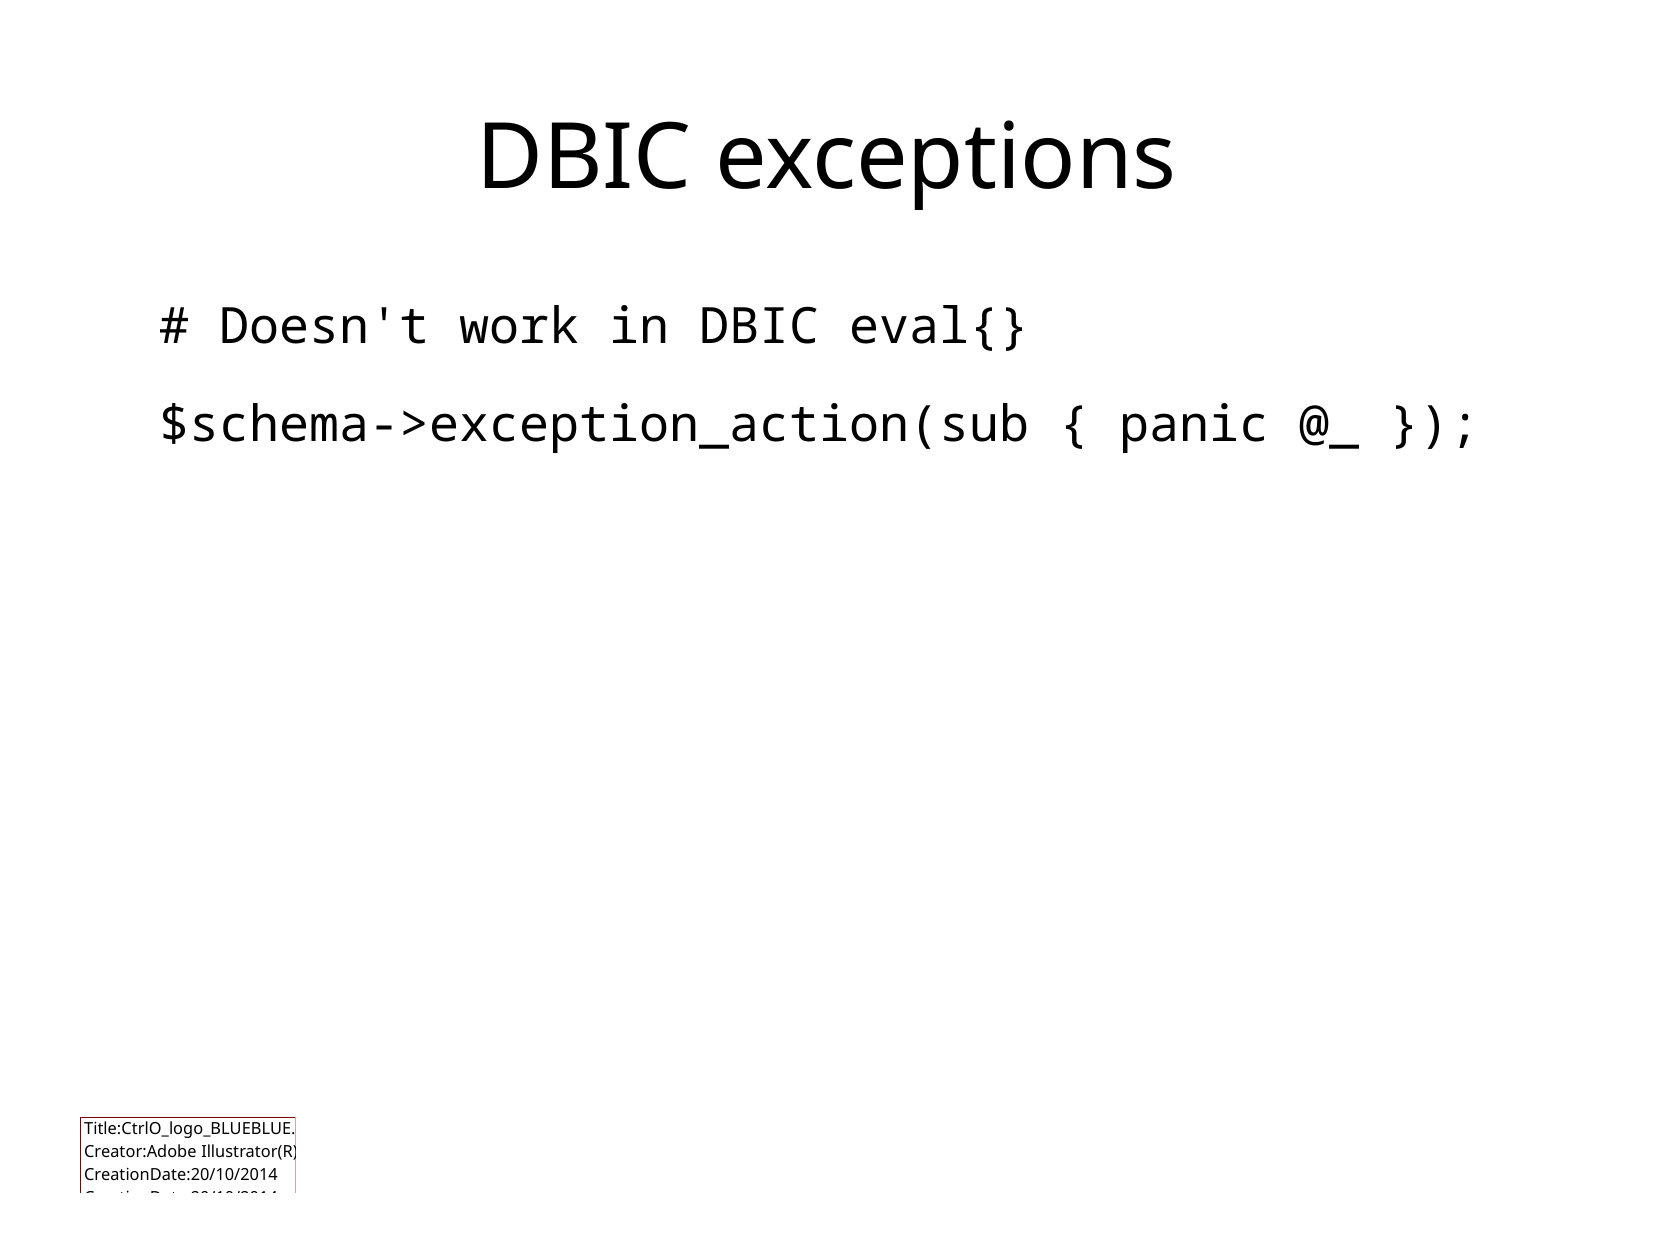

# DBIC exceptions
# Doesn't work in DBIC eval{}
$schema->exception_action(sub { panic @_ });